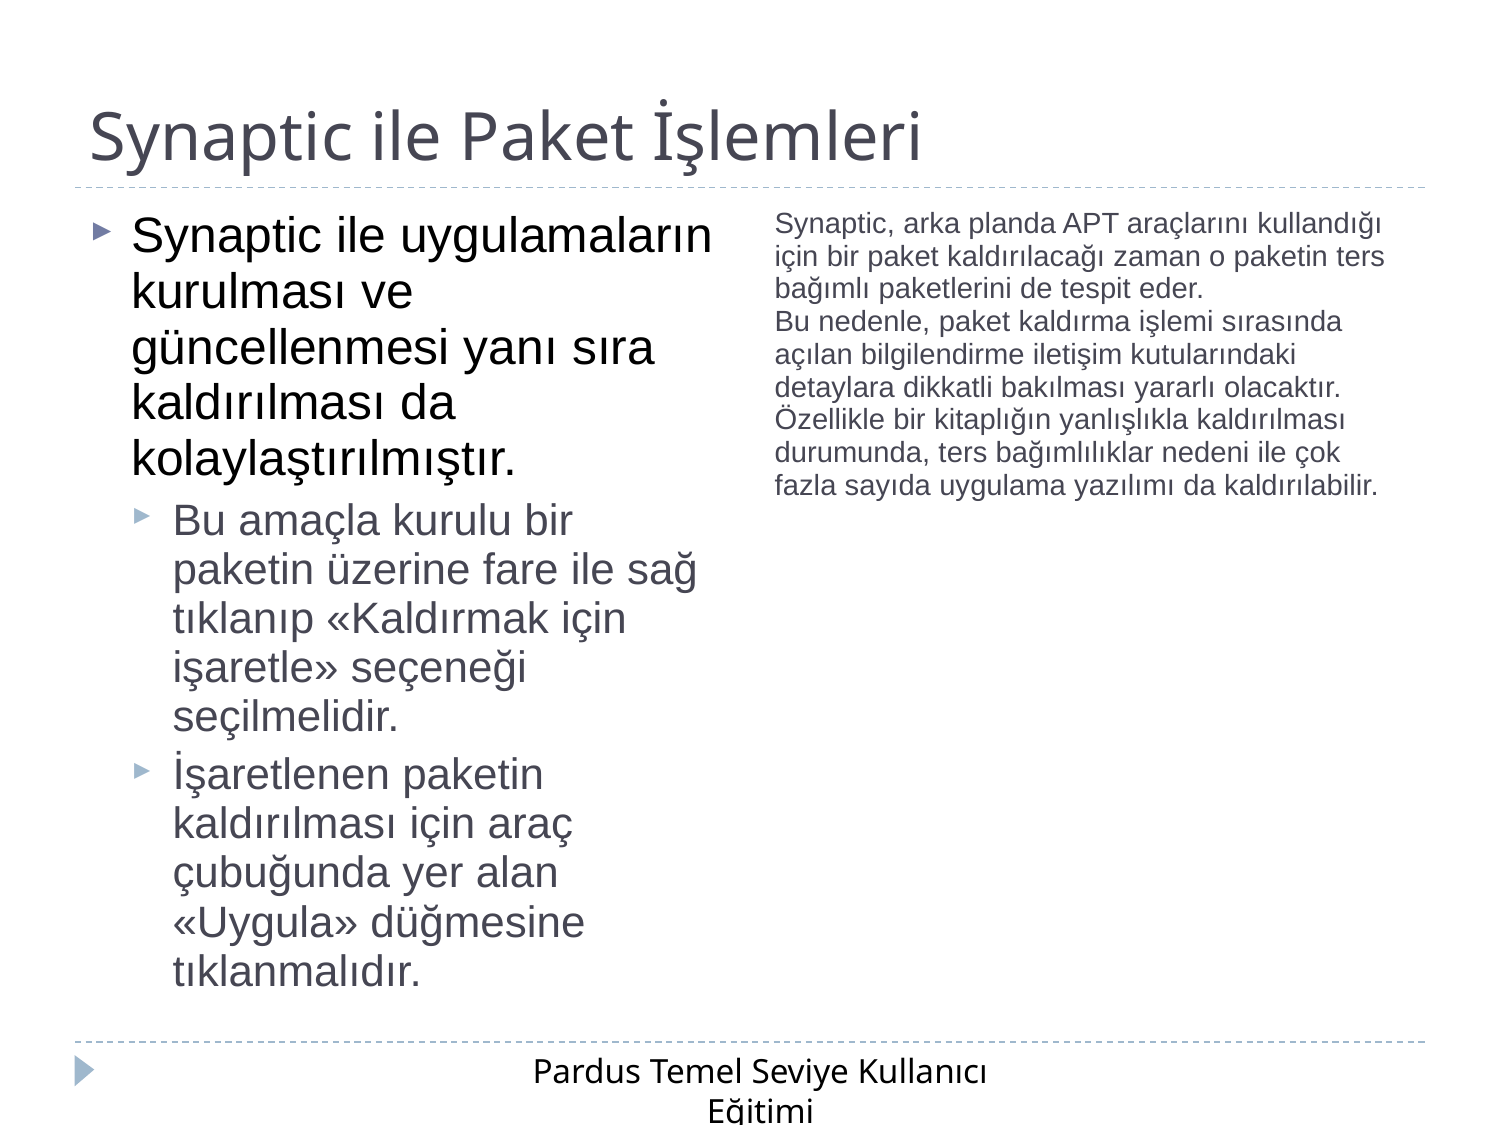

# Synaptic ile Paket İşlemleri
Synaptic, arka planda APT araçlarını kullandığı için bir paket kaldırılacağı zaman o paketin ters bağımlı paketlerini de tespit eder.
Bu nedenle, paket kaldırma işlemi sırasında açılan bilgilendirme iletişim kutularındaki detaylara dikkatli bakılması yararlı olacaktır.
Özellikle bir kitaplığın yanlışlıkla kaldırılması durumunda, ters bağımlılıklar nedeni ile çok fazla sayıda uygulama yazılımı da kaldırılabilir.
Synaptic ile uygulamaların kurulması ve güncellenmesi yanı sıra kaldırılması da kolaylaştırılmıştır.
Bu amaçla kurulu bir paketin üzerine fare ile sağ tıklanıp «Kaldırmak için işaretle» seçeneği seçilmelidir.
İşaretlenen paketin kaldırılması için araç çubuğunda yer alan «Uygula» düğmesine tıklanmalıdır.